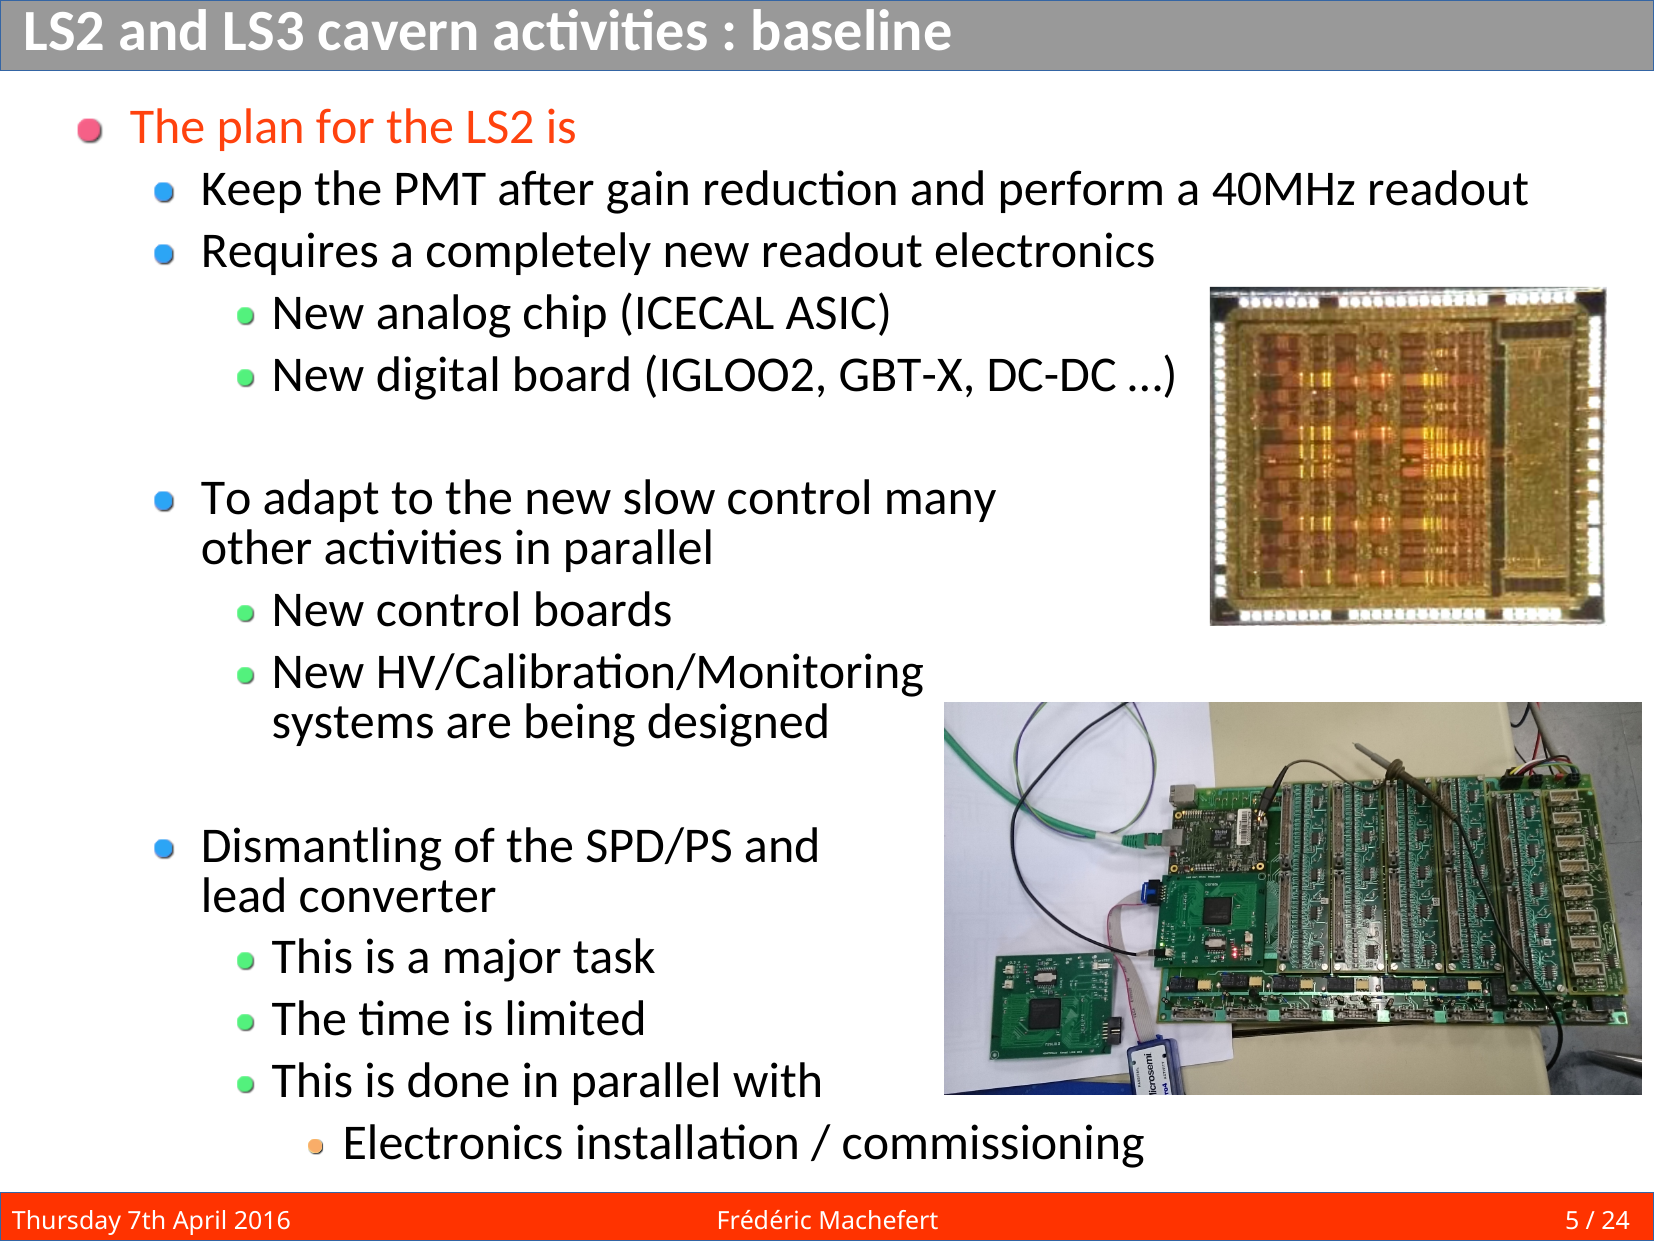

# LS2 and LS3 cavern activities : baseline
The plan for the LS2 is
Keep the PMT after gain reduction and perform a 40MHz readout
Requires a completely new readout electronics
New analog chip (ICECAL ASIC)
New digital board (IGLOO2, GBT-X, DC-DC …)
To adapt to the new slow control many
other activities in parallel
New control boards
New HV/Calibration/Monitoring
systems are being designed
Dismantling of the SPD/PS and
lead converter
This is a major task
The time is limited
This is done in parallel with
Electronics installation / commissioning